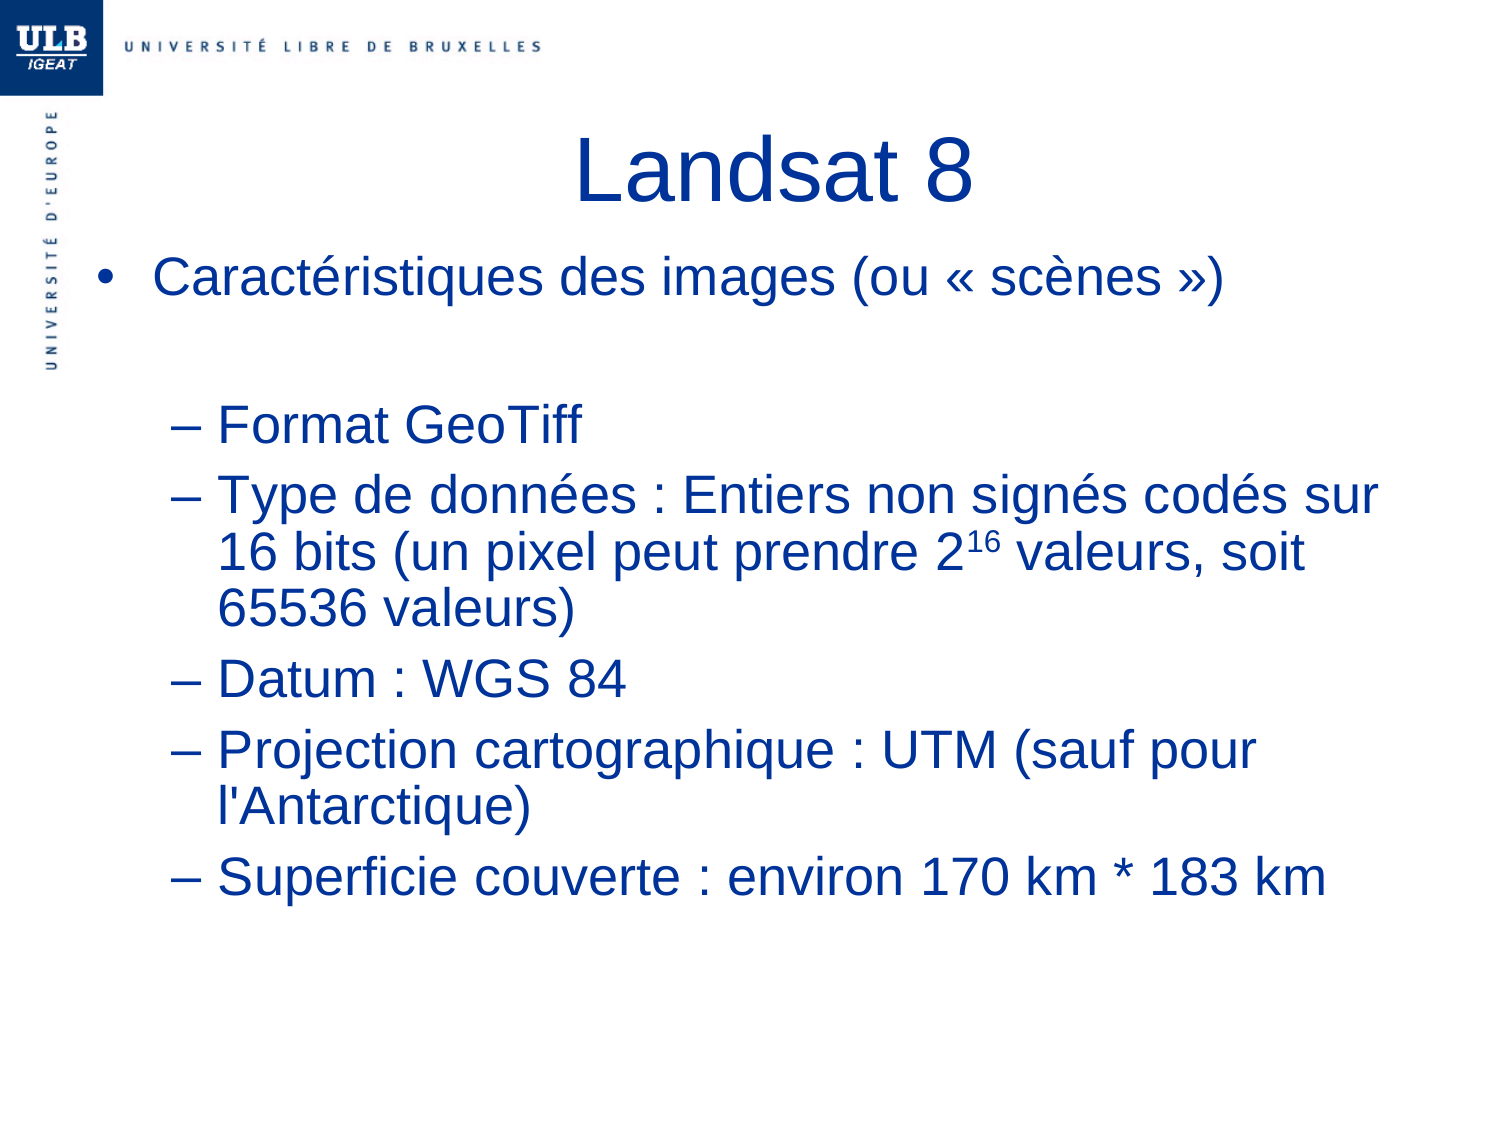

Landsat 8
# Caractéristiques des images (ou « scènes »)
Format GeoTiff
Type de données : Entiers non signés codés sur 16 bits (un pixel peut prendre 216 valeurs, soit 65536 valeurs)
Datum : WGS 84
Projection cartographique : UTM (sauf pour l'Antarctique)
Superficie couverte : environ 170 km * 183 km